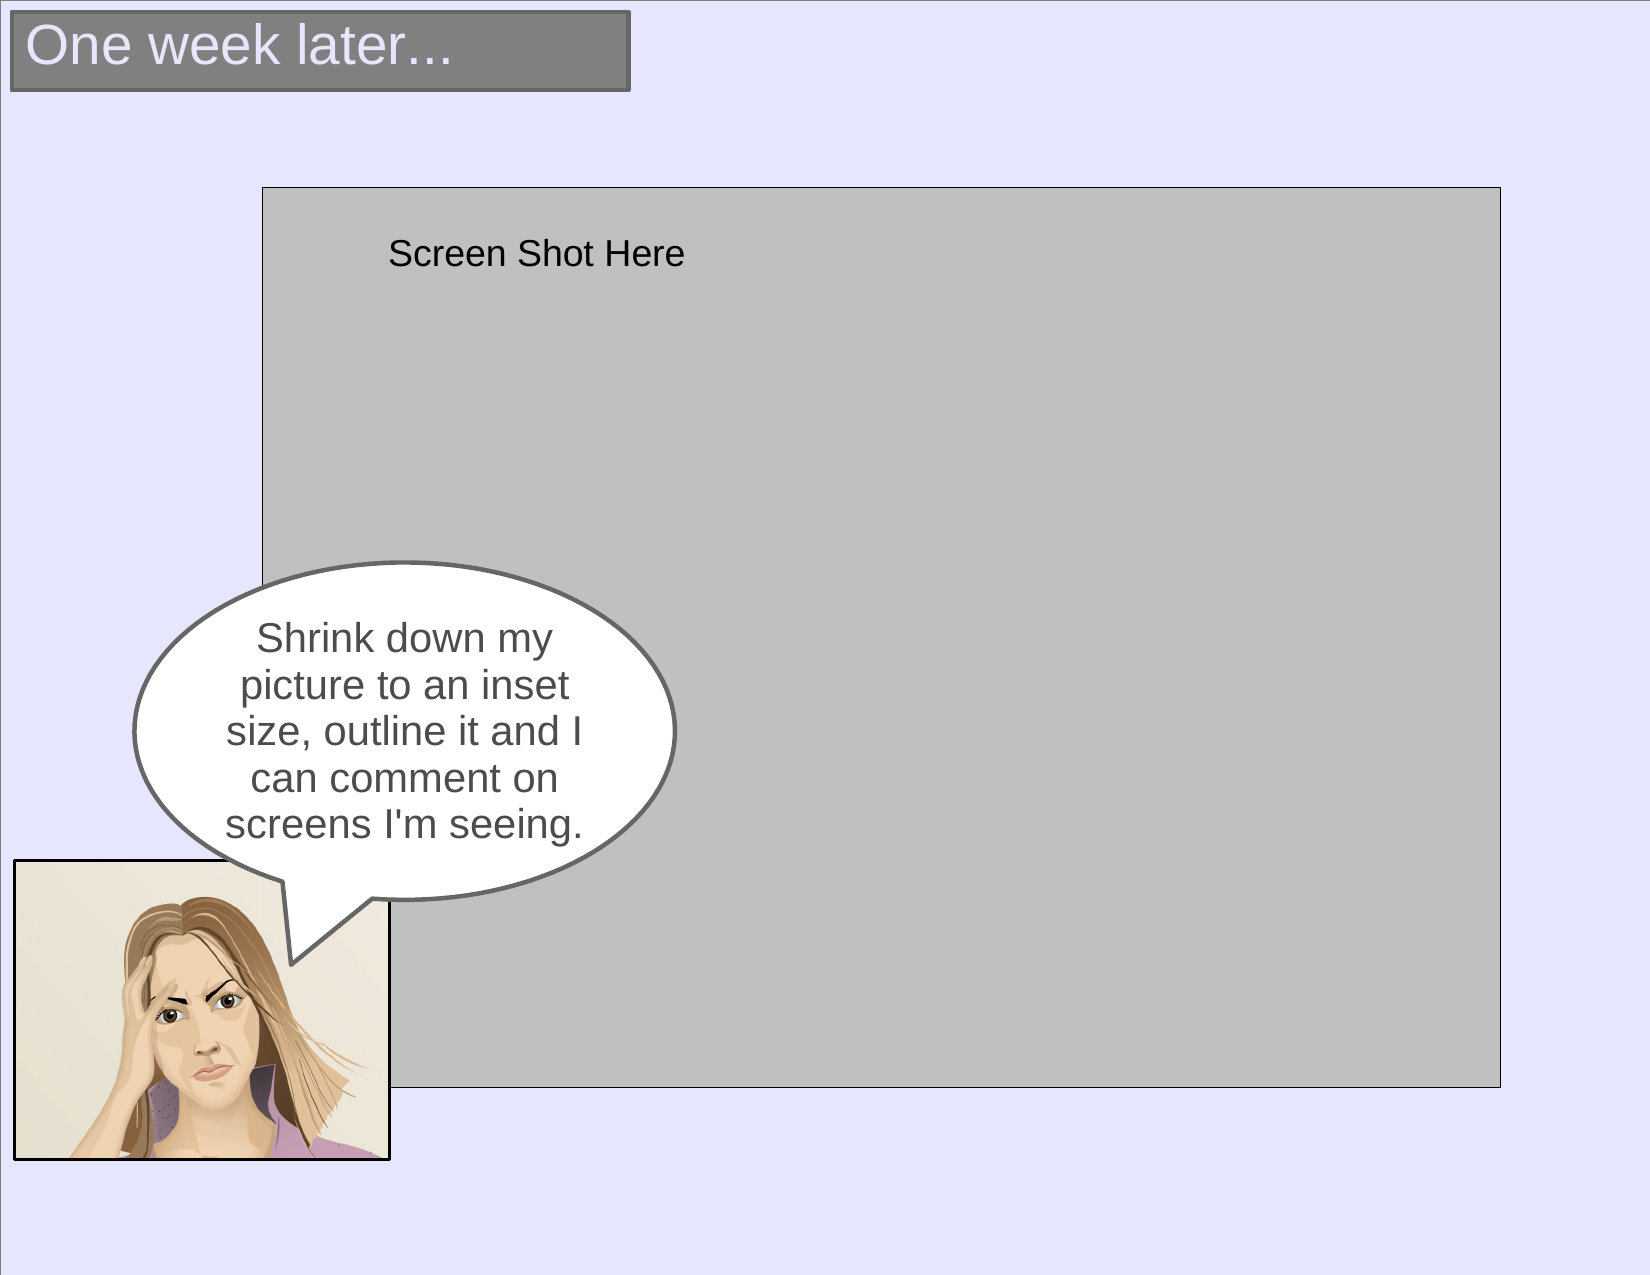

One week later...
Screen Shot Here
Shrink down my picture to an inset size, outline it and I can comment on screens I'm seeing.